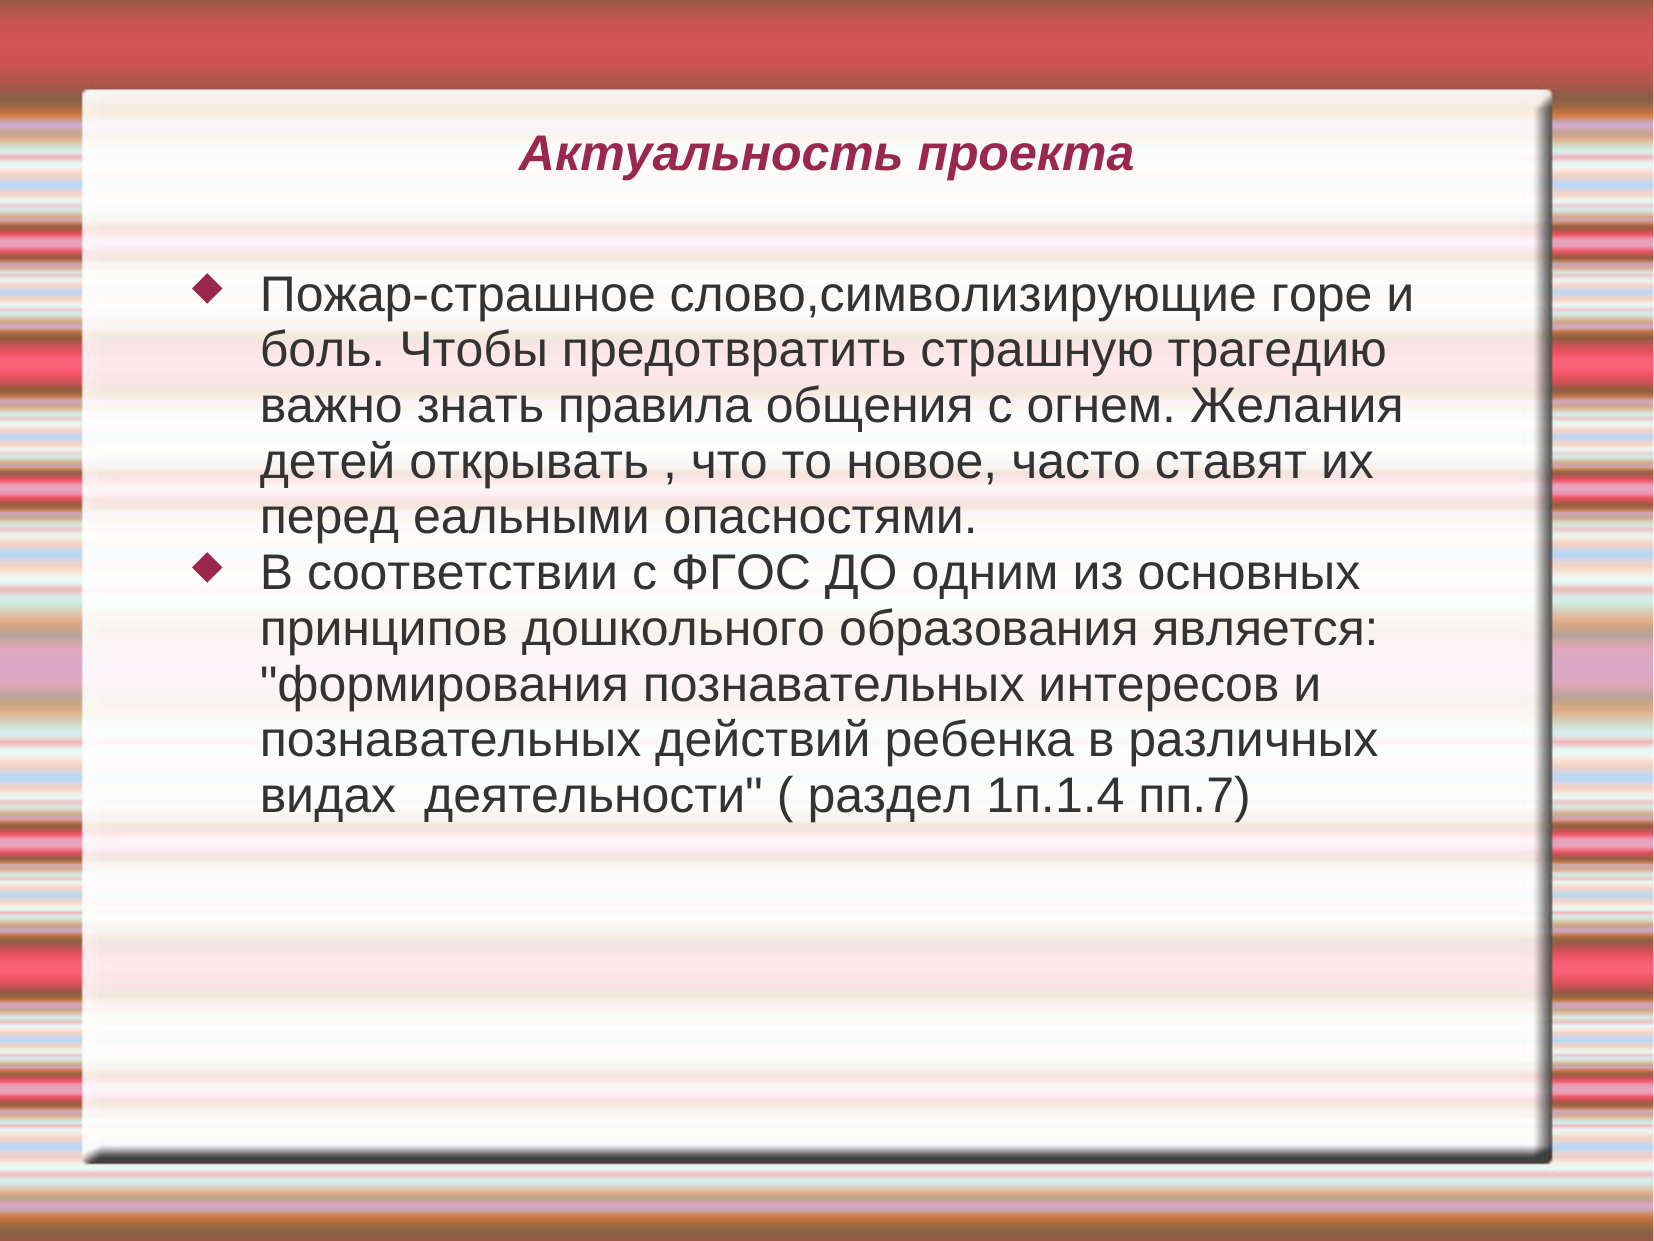

# Актуальность проекта
Пожар-страшное слово,символизирующие горе и боль. Чтобы предотвратить страшную трагедию важно знать правила общения с огнем. Желания детей открывать , что то новое, часто ставят их перед еальными опасностями.
В соответствии с ФГОС ДО одним из основных принципов дошкольного образования является: "формирования познавательных интересов и познавательных действий ребенка в различных видах деятельности" ( раздел 1п.1.4 пп.7)